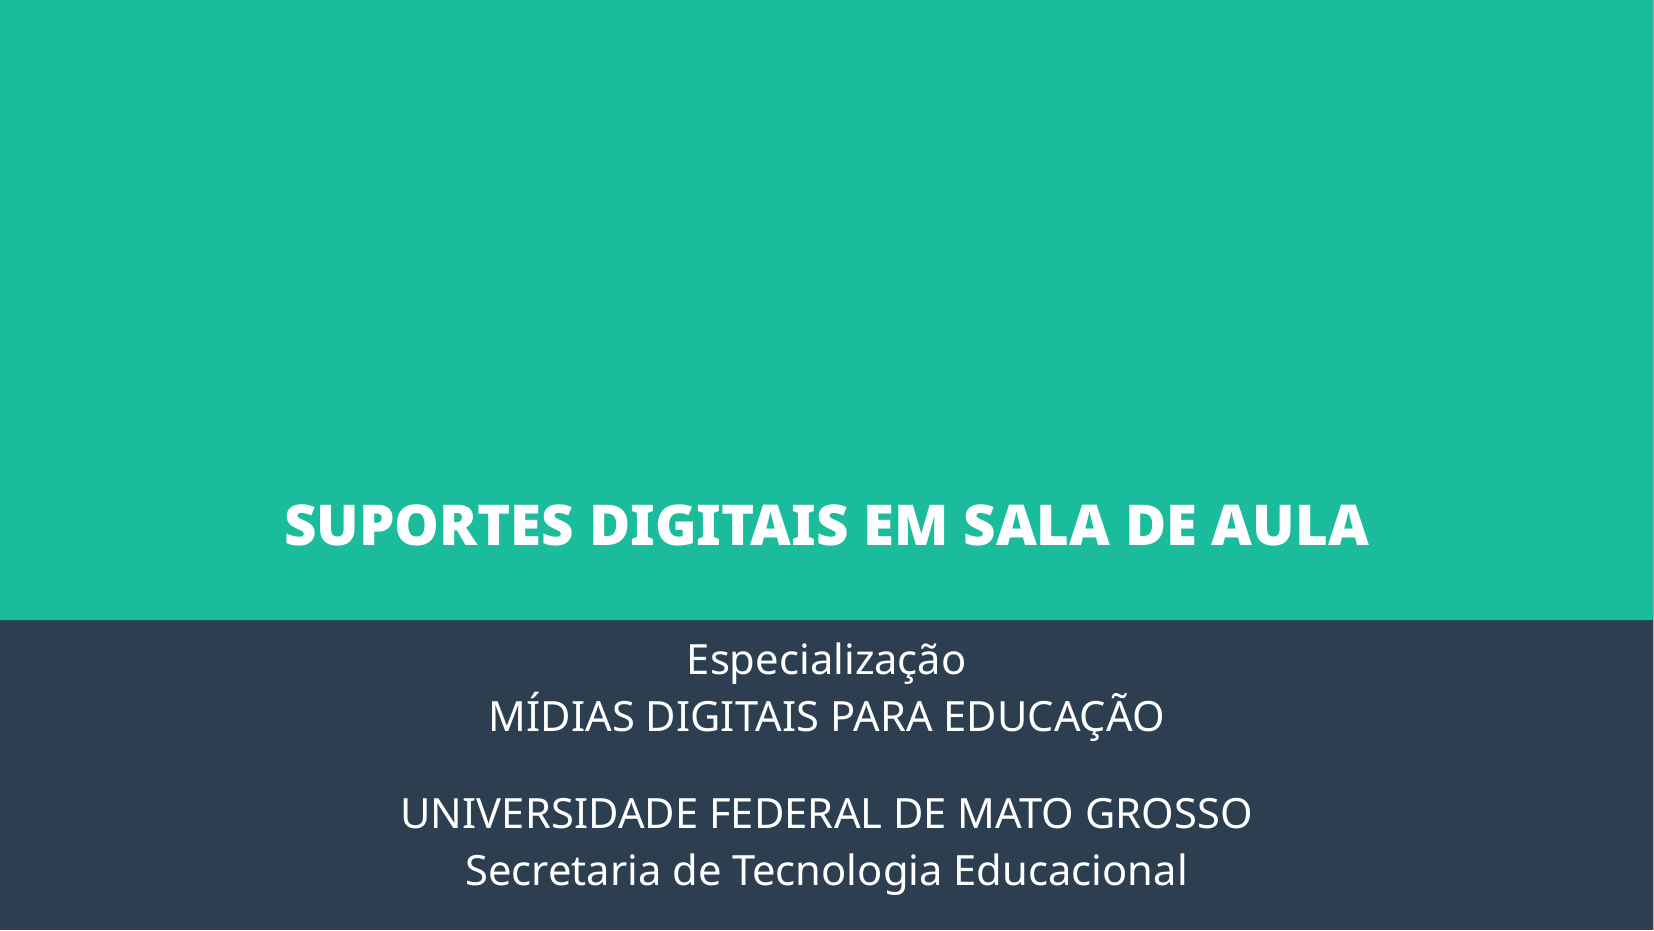

# SUPORTES DIGITAIS EM SALA DE AULA
Especialização
MÍDIAS DIGITAIS PARA EDUCAÇÃO
UNIVERSIDADE FEDERAL DE MATO GROSSO
Secretaria de Tecnologia Educacional